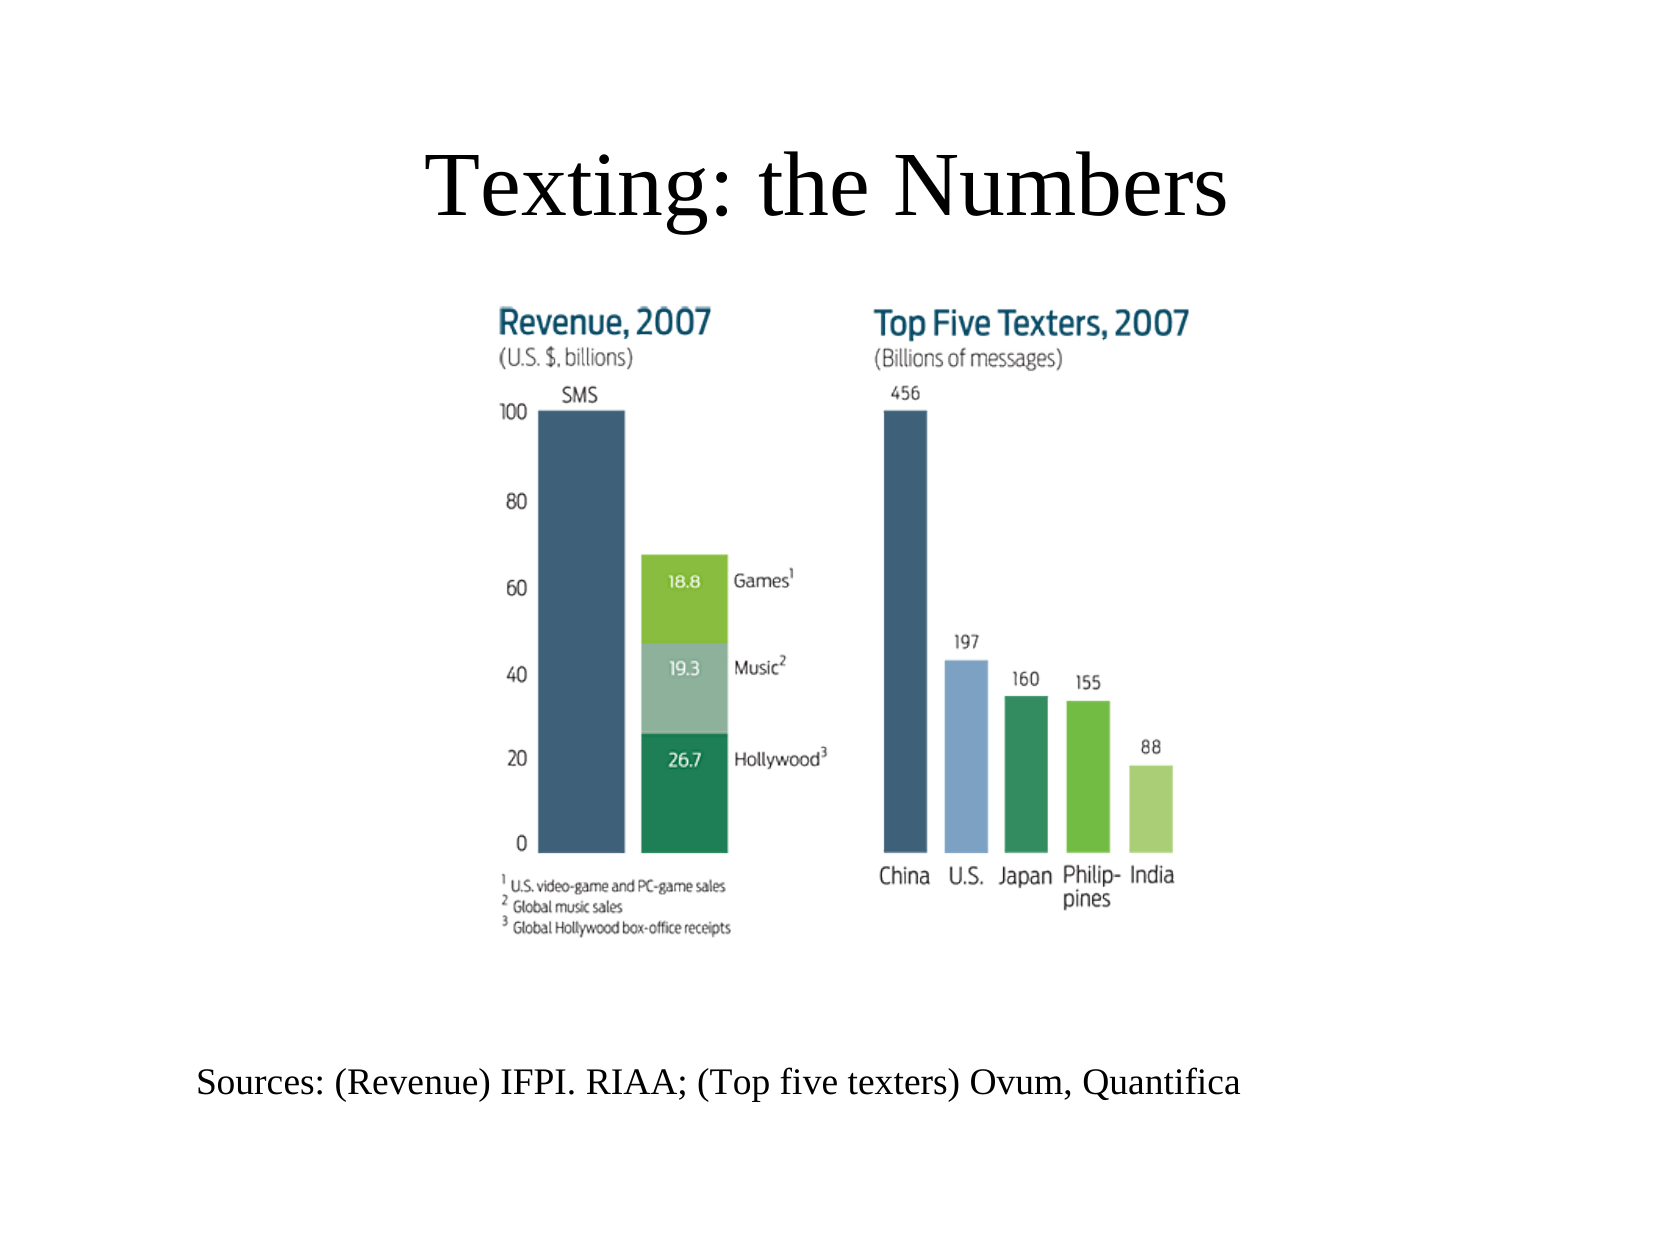

# Texting: the Numbers
Sources: (Revenue) IFPI. RIAA; (Top five texters) Ovum, Quantifica